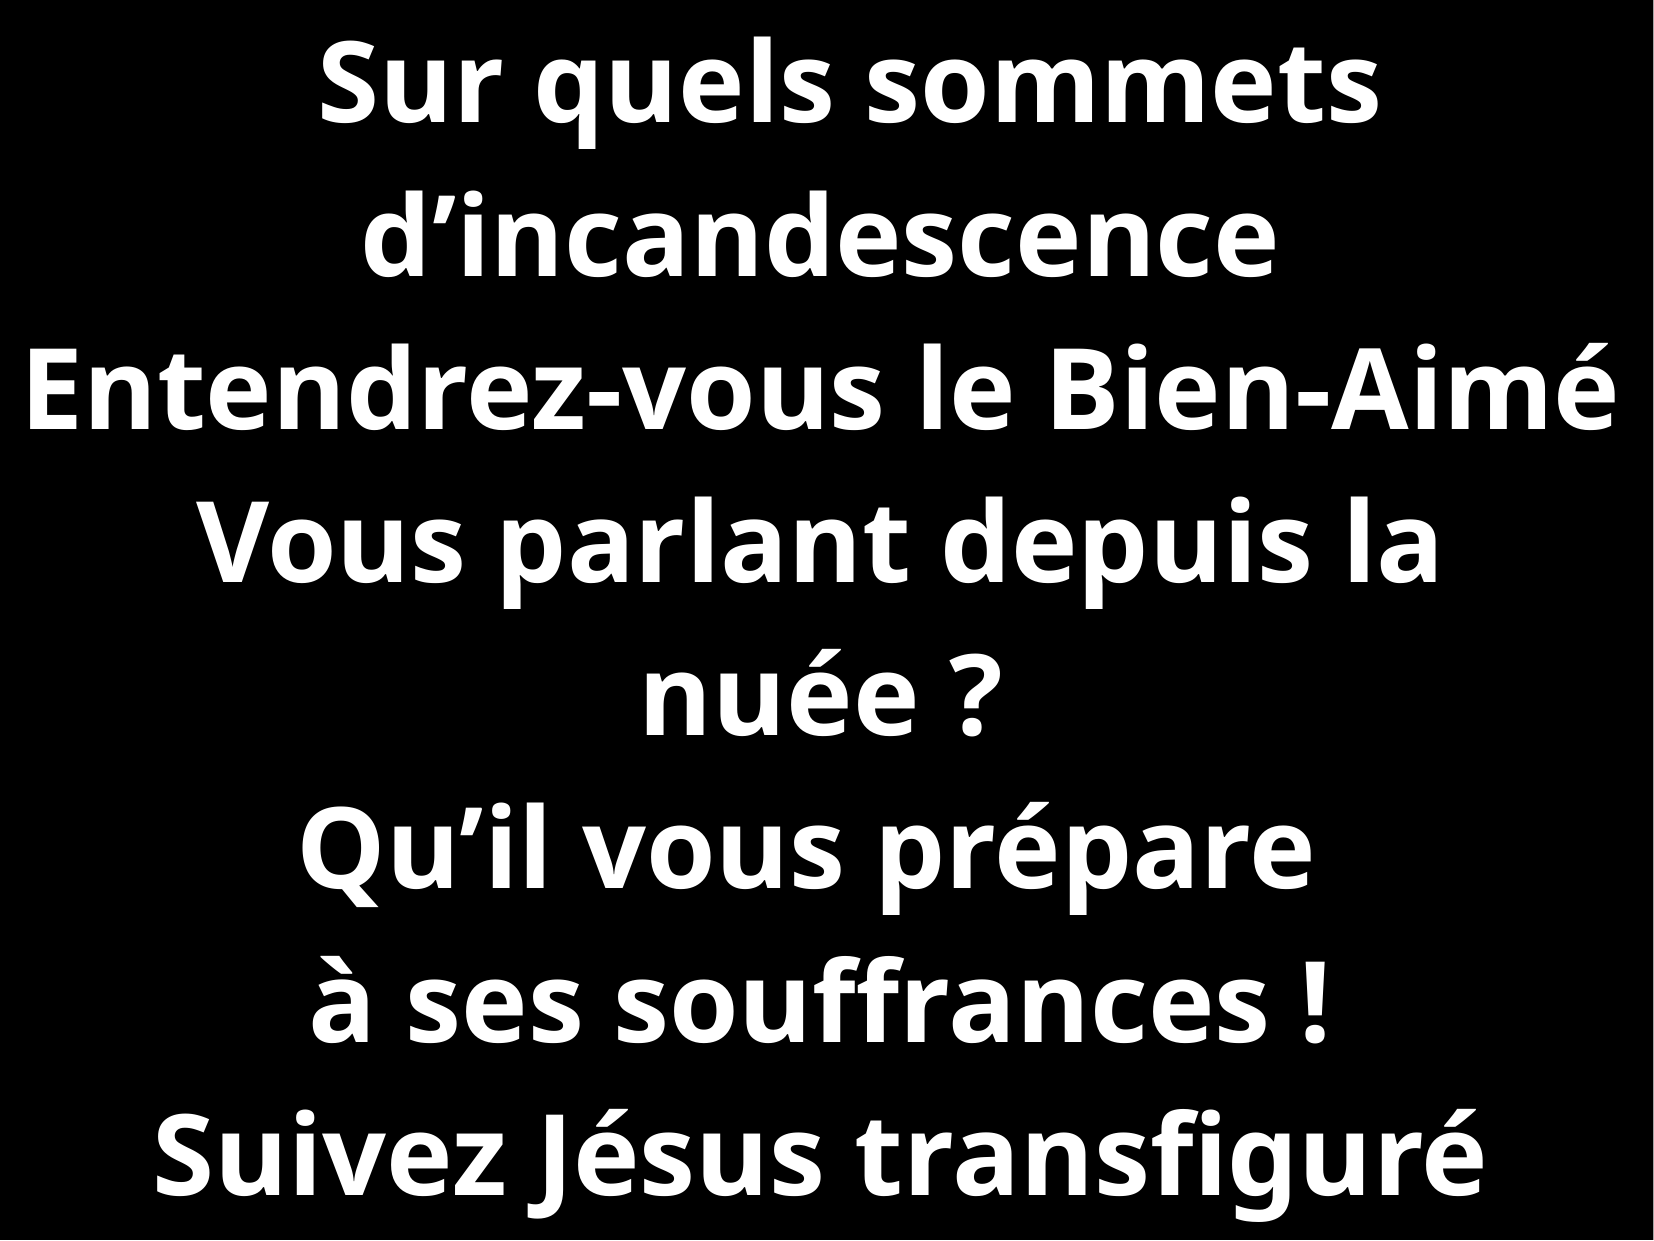

# Sur quels sommets d’incandescence
Entendrez-vous le Bien-Aimé
Vous parlant depuis la nuée ?
Qu’il vous prépare
à ses souffrances !
Suivez Jésus transfiguré
Demain il sera crucifié.